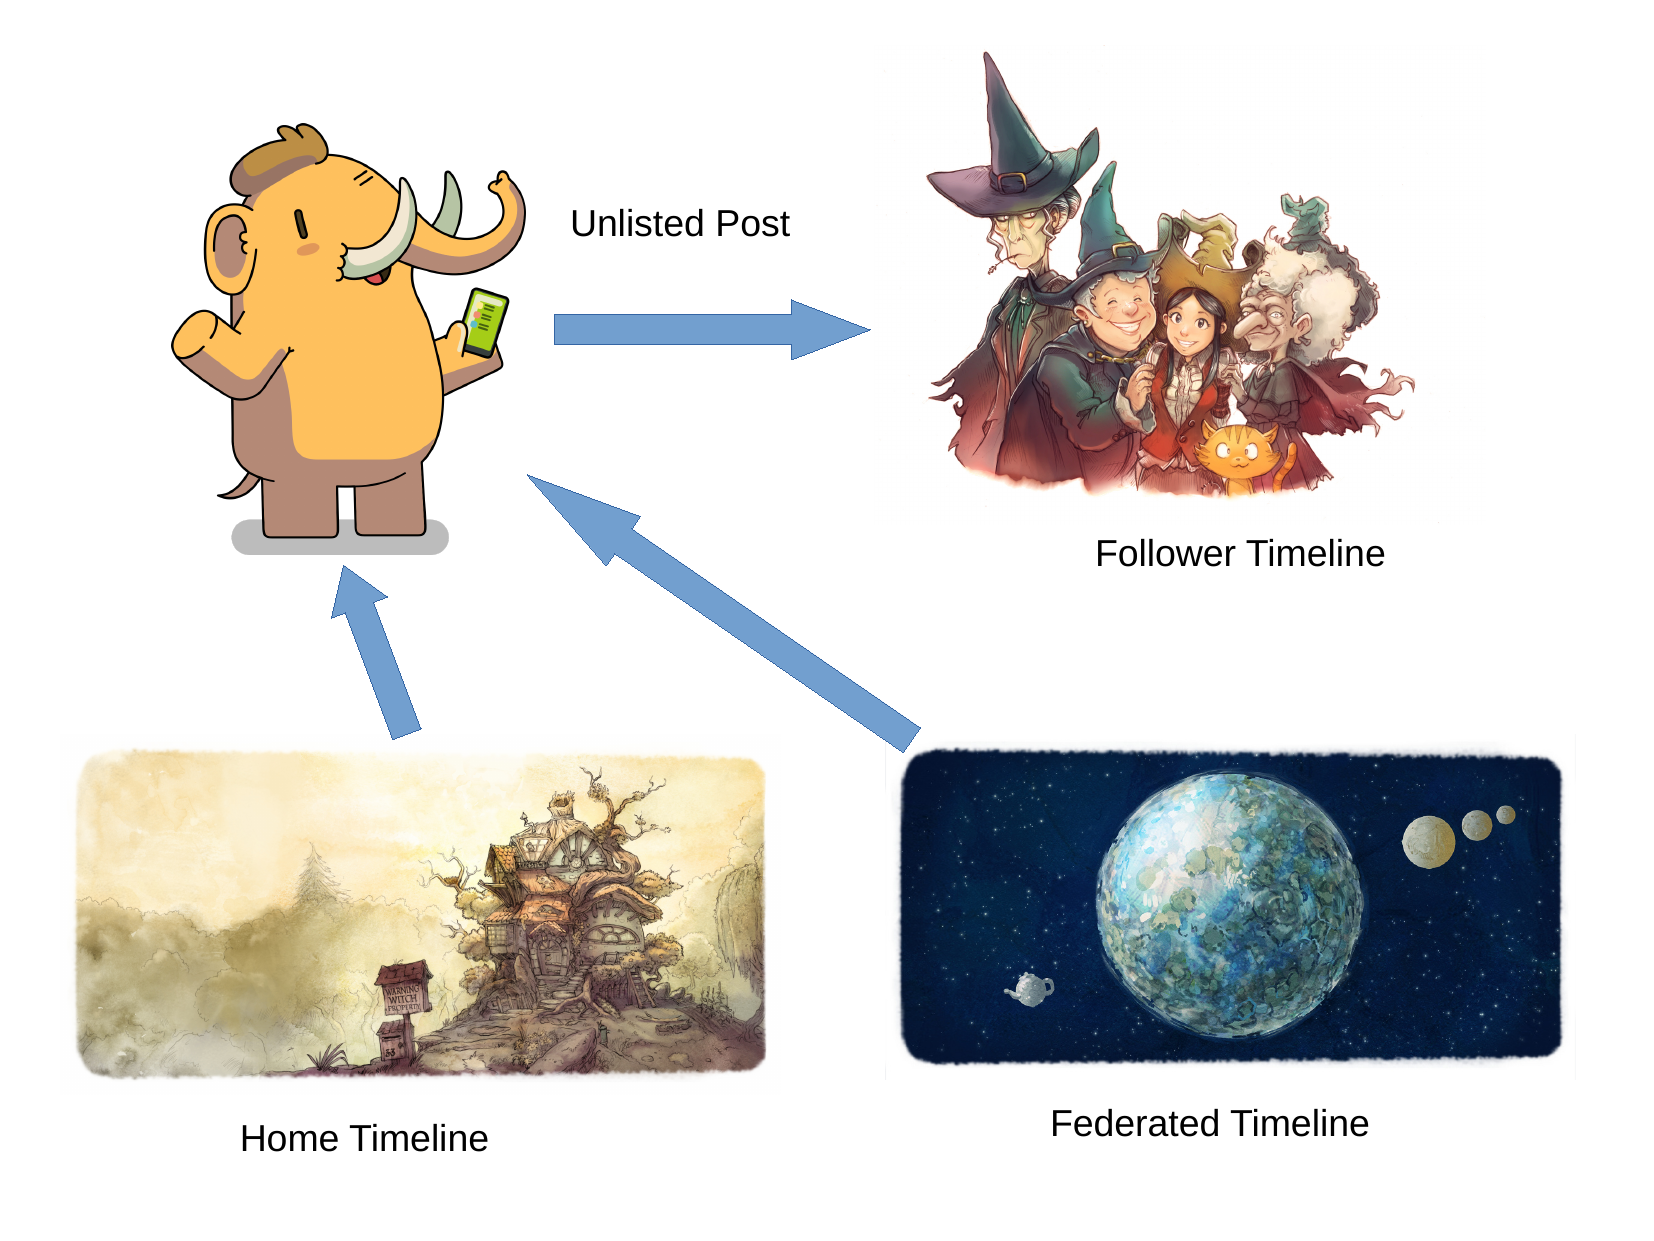

Unlisted Post
Follower Timeline
Federated Timeline
Home Timeline